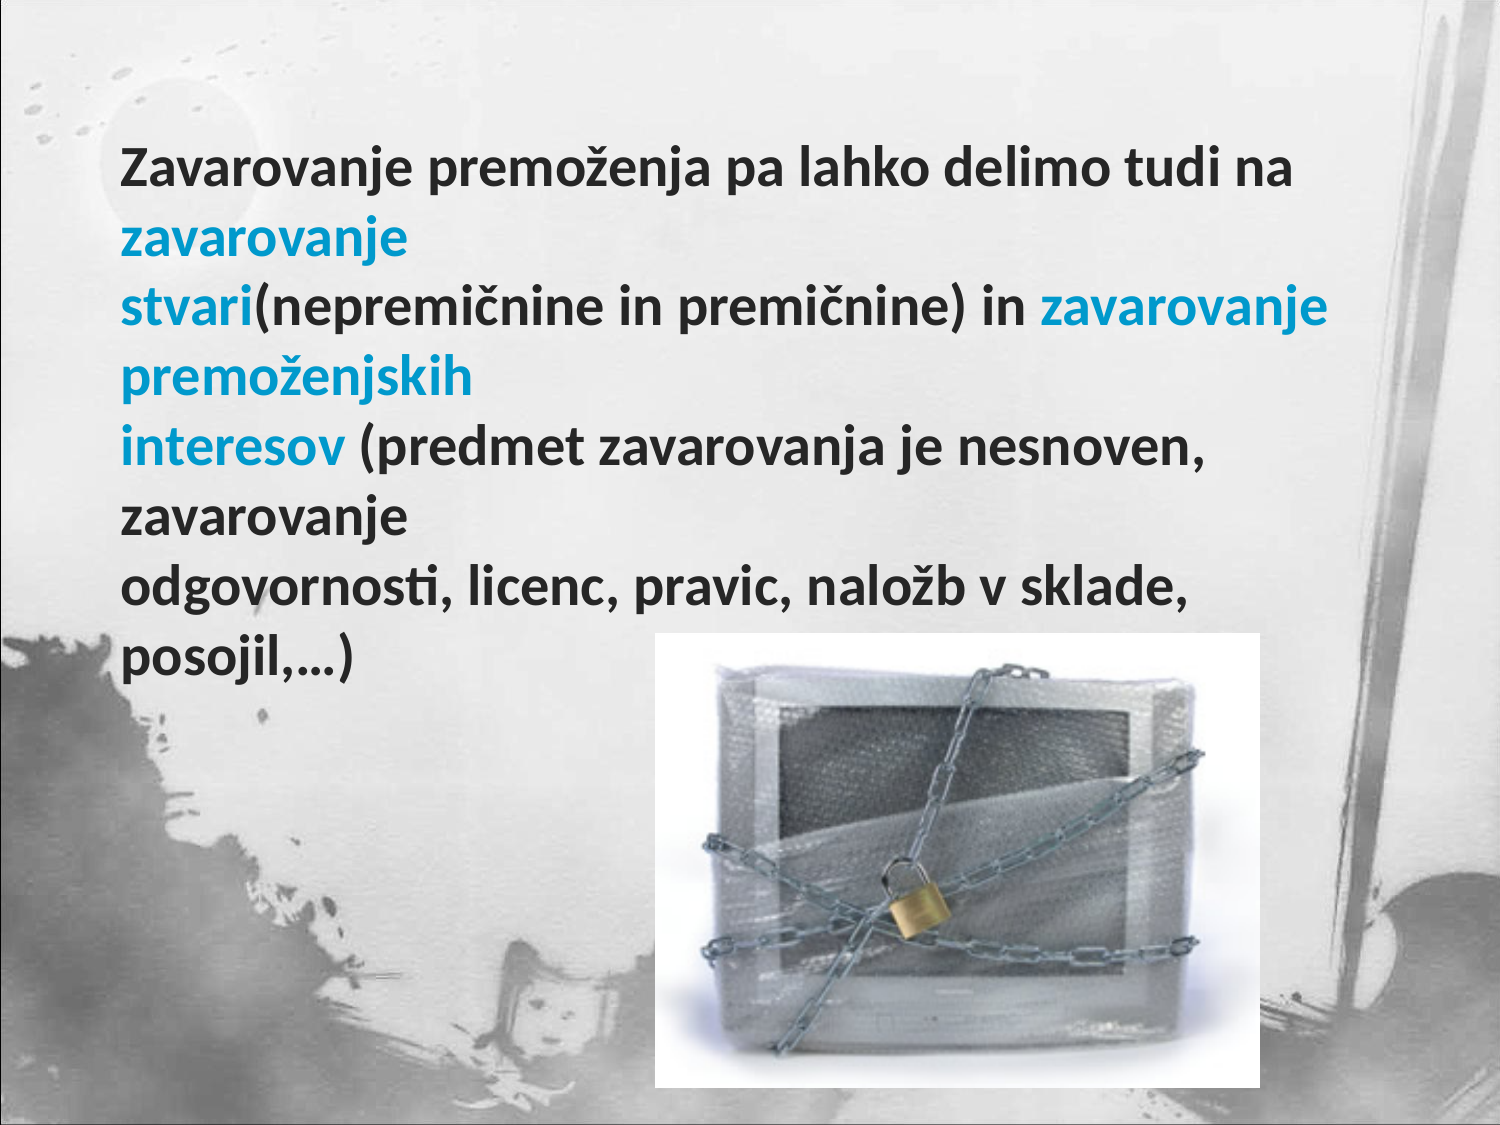

# Zavarovanje premoženja pa lahko delimo tudi na
zavarovanje
stvari(nepremičnine in premičnine) in zavarovanje
premoženjskih
interesov (predmet zavarovanja je nesnoven,
zavarovanje
odgovornosti, licenc, pravic, naložb v sklade,
posojil,…)